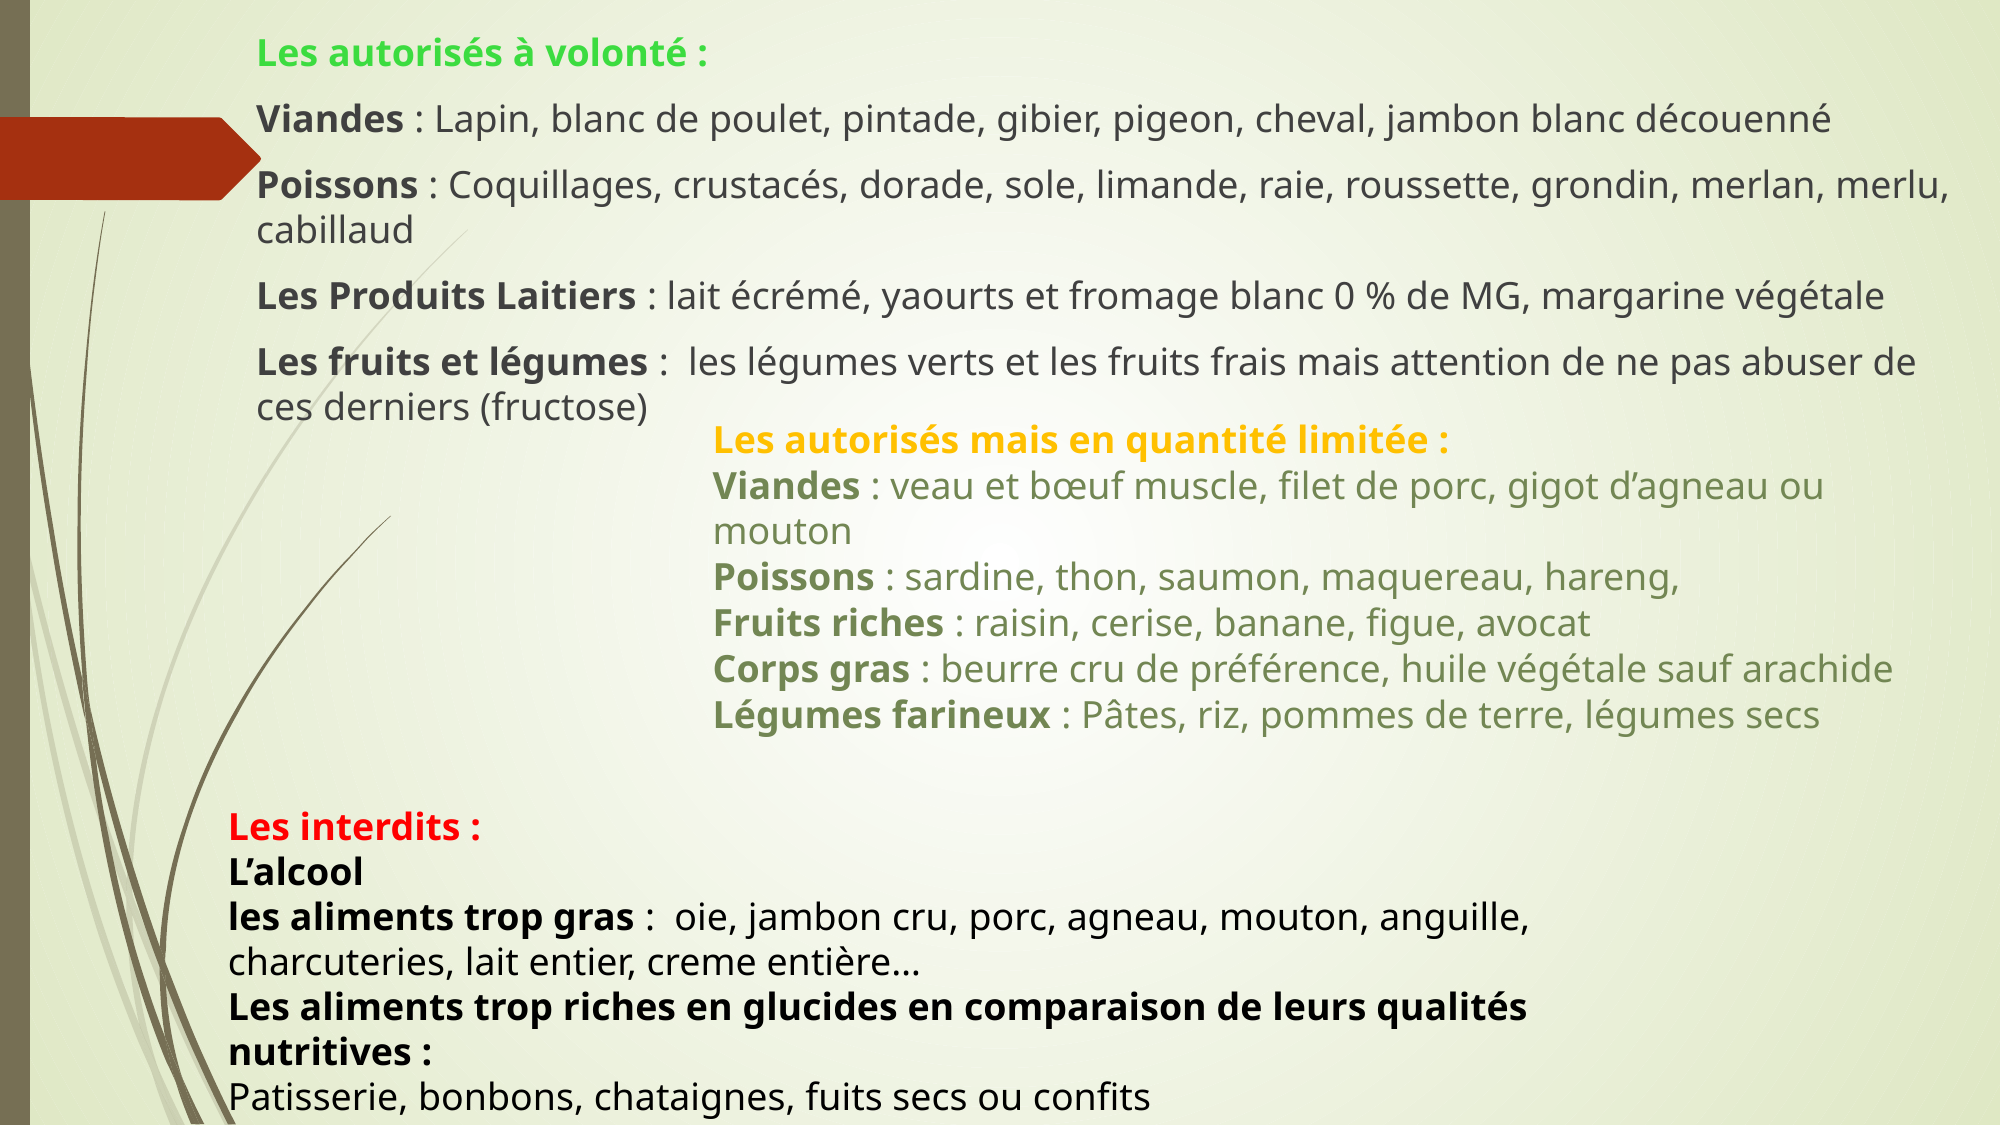

# Les autorisés à volonté :
Viandes : Lapin, blanc de poulet, pintade, gibier, pigeon, cheval, jambon blanc découenné
Poissons : Coquillages, crustacés, dorade, sole, limande, raie, roussette, grondin, merlan, merlu, cabillaud
Les Produits Laitiers : lait écrémé, yaourts et fromage blanc 0 % de MG, margarine végétale
Les fruits et légumes : les légumes verts et les fruits frais mais attention de ne pas abuser de ces derniers (fructose)
Les autorisés mais en quantité limitée :
Viandes : veau et bœuf muscle, filet de porc, gigot d’agneau ou mouton
Poissons : sardine, thon, saumon, maquereau, hareng,
Fruits riches : raisin, cerise, banane, figue, avocat
Corps gras : beurre cru de préférence, huile végétale sauf arachide
Légumes farineux : Pâtes, riz, pommes de terre, légumes secs
Les interdits :
L’alcool
les aliments trop gras : oie, jambon cru, porc, agneau, mouton, anguille, charcuteries, lait entier, creme entière…
Les aliments trop riches en glucides en comparaison de leurs qualités nutritives :
Patisserie, bonbons, chataignes, fuits secs ou confits